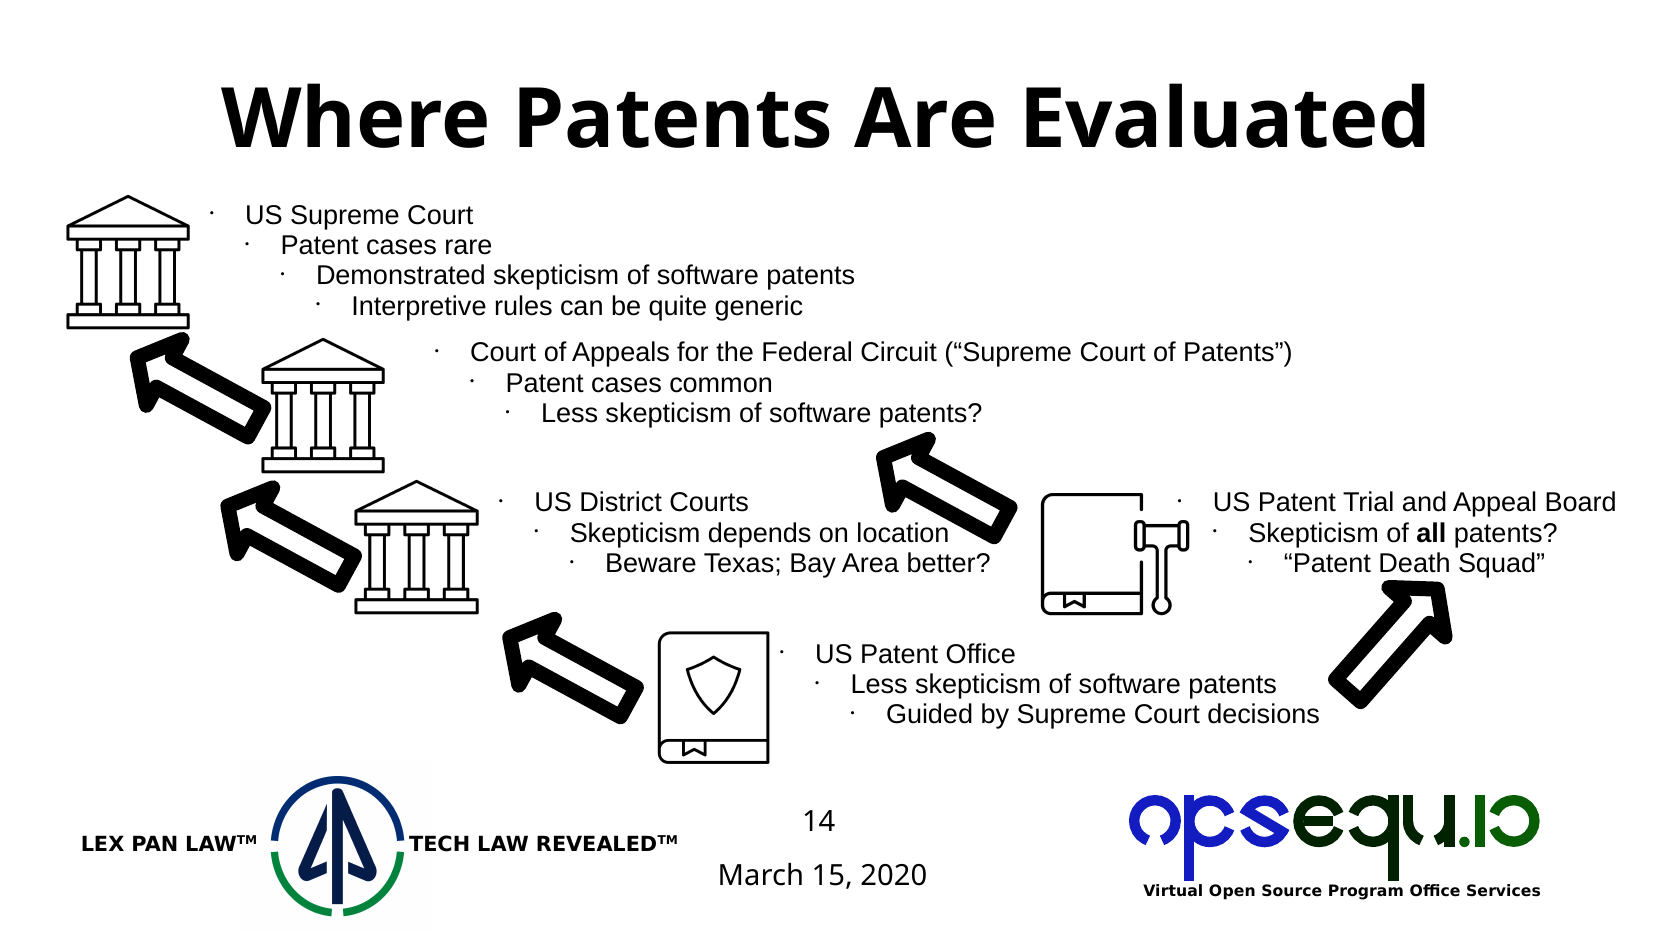

# Where Patents Are Evaluated
US Supreme Court
Patent cases rare
Demonstrated skepticism of software patents
Interpretive rules can be quite generic
Court of Appeals for the Federal Circuit (“Supreme Court of Patents”)
Patent cases common
Less skepticism of software patents?
US District Courts
Skepticism depends on location
Beware Texas; Bay Area better?
US Patent Trial and Appeal Board
Skepticism of all patents?
“Patent Death Squad”
US Patent Office
Less skepticism of software patents
Guided by Supreme Court decisions
14
March 15, 2020